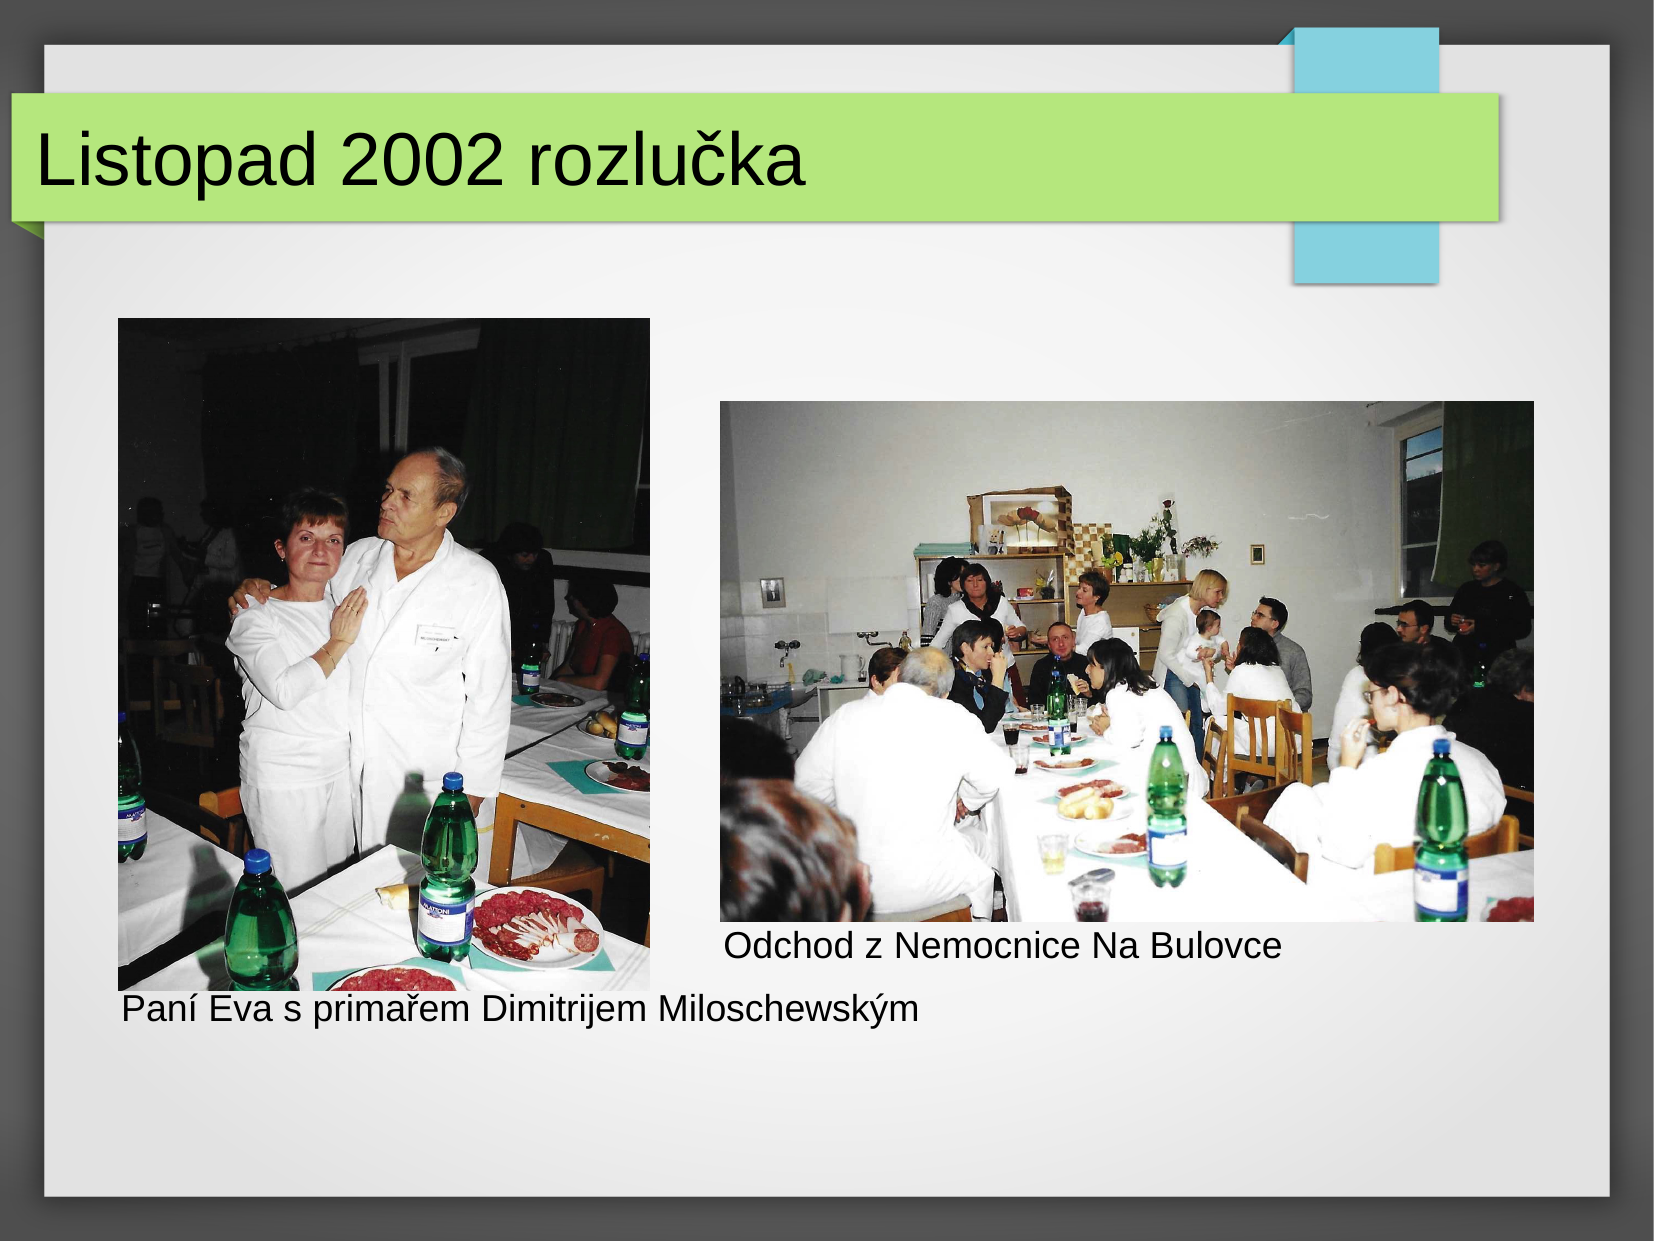

# Listopad 2002 rozlučka
Odchod z Nemocnice Na Bulovce
Paní Eva s primařem Dimitrijem Miloschewským